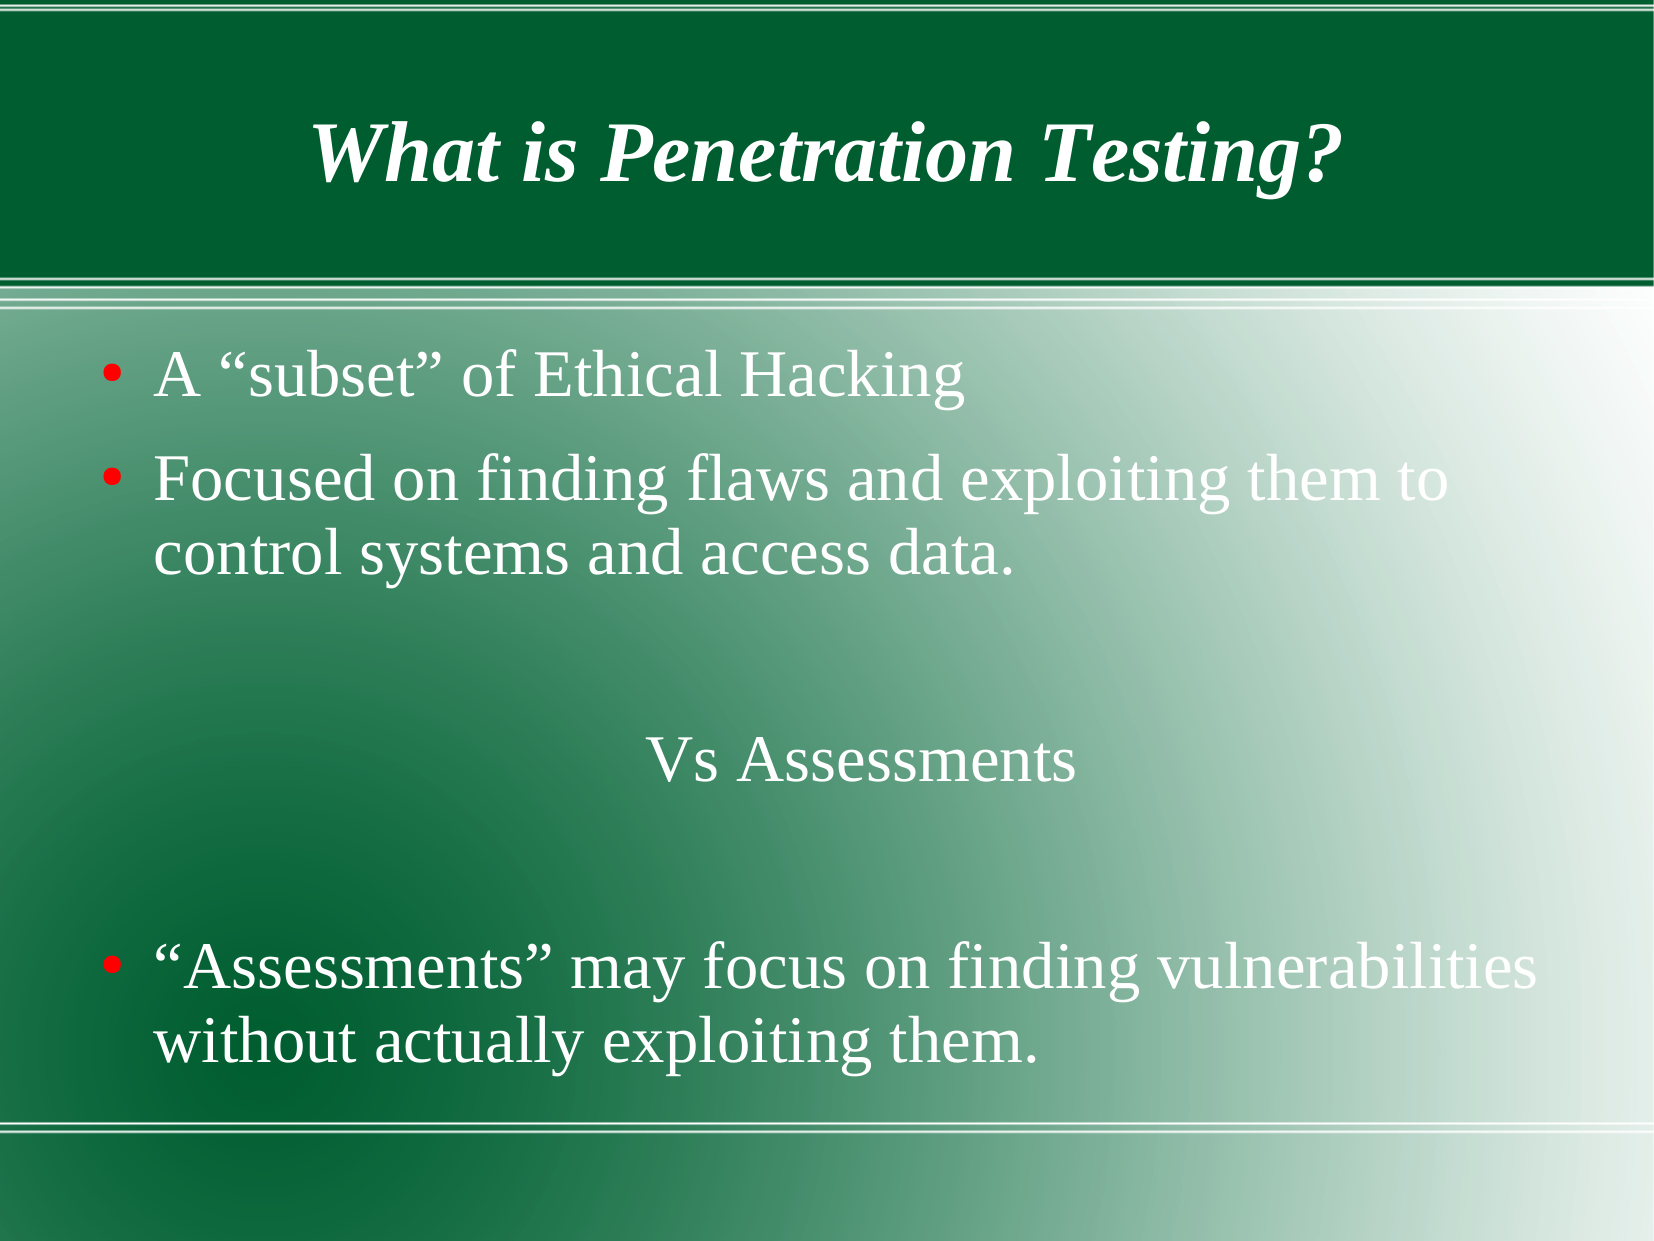

# What is Penetration Testing?
A “subset” of Ethical Hacking
Focused on finding flaws and exploiting them to control systems and access data.
Vs Assessments
“Assessments” may focus on finding vulnerabilities without actually exploiting them.